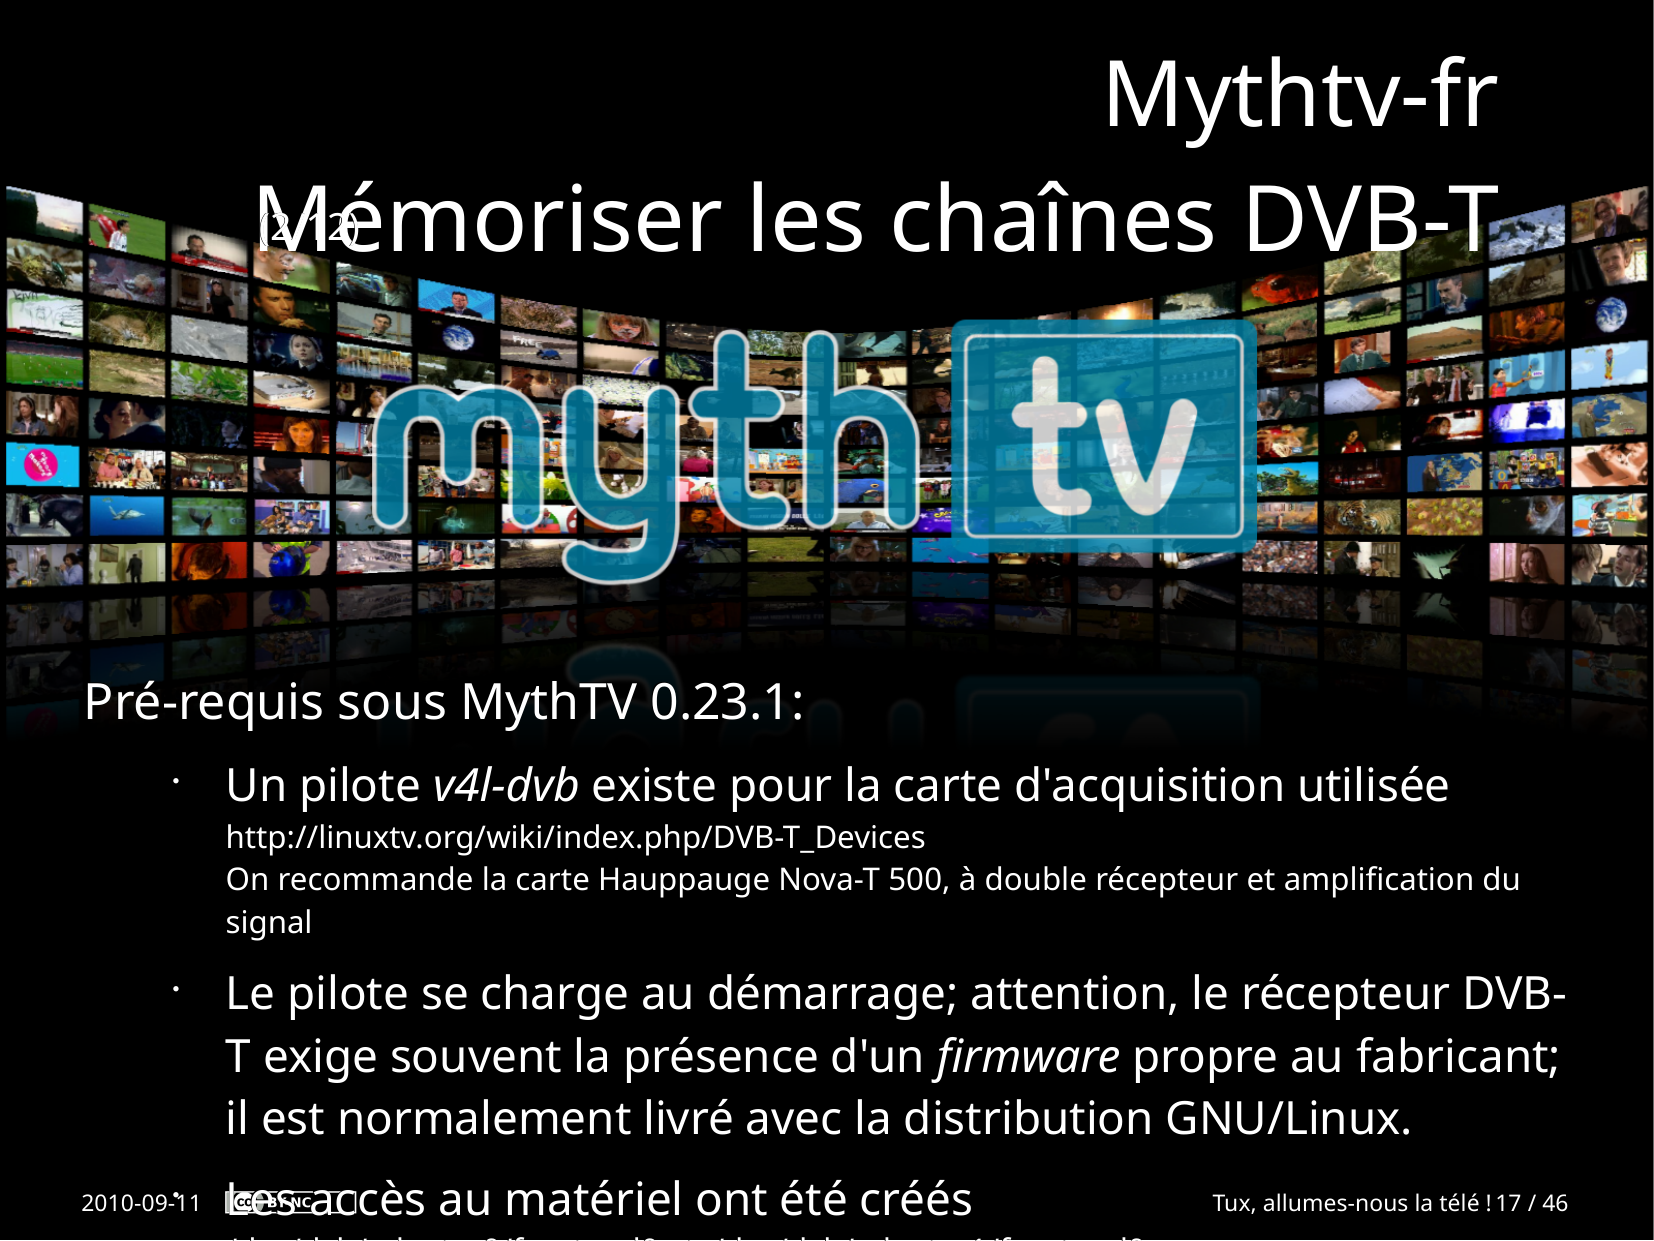

# Mythtv-fr Mémoriser les chaînes DVB-T
(2/12)
Pré-requis sous MythTV 0.23.1:
Un pilote v4l-dvb existe pour la carte d'acquisition utilisée
http://linuxtv.org/wiki/index.php/DVB-T_Devices
On recommande la carte Hauppauge Nova-T 500, à double récepteur et amplification du signal
Le pilote se charge au démarrage; attention, le récepteur DVB-T exige souvent la présence d'un firmware propre au fabricant; il est normalement livré avec la distribution GNU/Linux.
Les accès au matériel ont été créés
/dev/dvb/adapter0/frontend0 et /dev/dvb/adapter1/frontend0
2010-09-11
Tux, allumes-nous la télé !
17